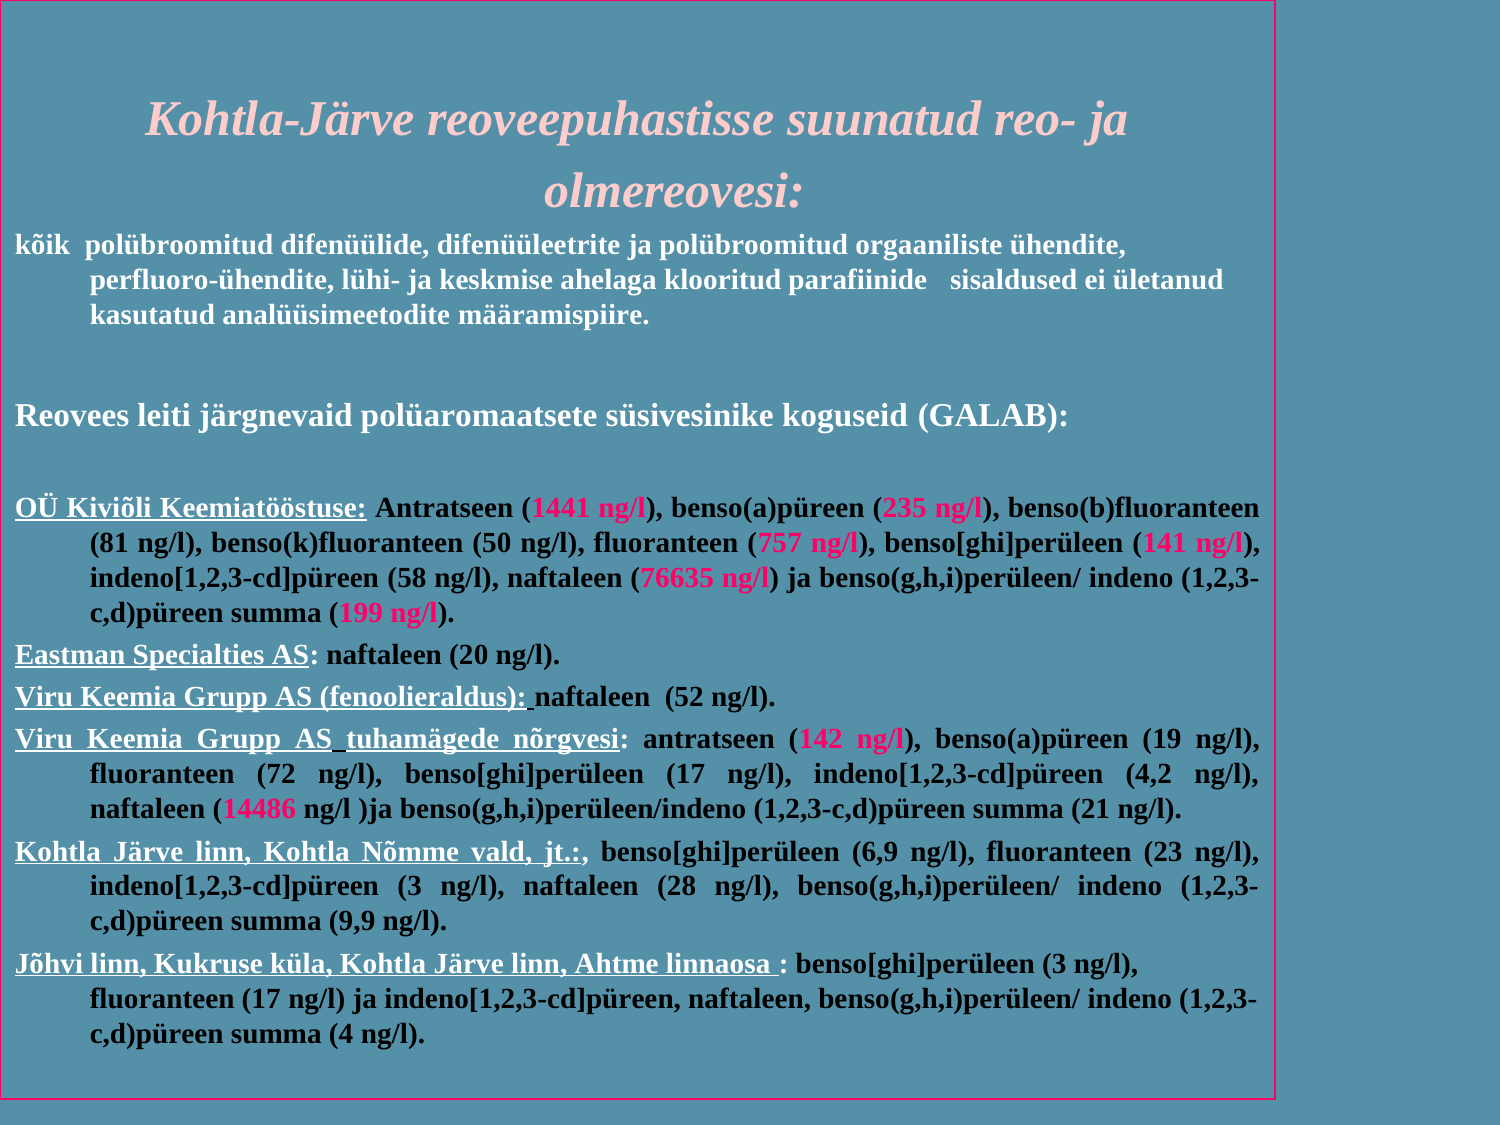

Kohtla-Järve reoveepuhastisse suunatud reo- ja olmereovesi:
kõik polübroomitud difenüülide, difenüüleetrite ja polübroomitud orgaaniliste ühendite, perfluoro-ühendite, lühi- ja keskmise ahelaga klooritud parafiinide sisaldused ei ületanud kasutatud analüüsimeetodite määramispiire.
Reovees leiti järgnevaid polüaromaatsete süsivesinike koguseid (GALAB):
OÜ Kiviõli Keemiatööstuse: Antratseen (1441 ng/l), benso(a)püreen (235 ng/l), benso(b)fluoranteen (81 ng/l), benso(k)fluoranteen (50 ng/l), fluoranteen (757 ng/l), benso[ghi]perüleen (141 ng/l), indeno[1,2,3-cd]püreen (58 ng/l), naftaleen (76635 ng/l) ja benso(g,h,i)perüleen/ indeno (1,2,3-c,d)püreen summa (199 ng/l).
Eastman Specialties AS: naftaleen (20 ng/l).
Viru Keemia Grupp AS (fenoolieraldus): naftaleen (52 ng/l).
Viru Keemia Grupp AS tuhamägede nõrgvesi: antratseen (142 ng/l), benso(a)püreen (19 ng/l), fluoranteen (72 ng/l), benso[ghi]perüleen (17 ng/l), indeno[1,2,3-cd]püreen (4,2 ng/l), naftaleen (14486 ng/l )ja benso(g,h,i)perüleen/indeno (1,2,3-c,d)püreen summa (21 ng/l).
Kohtla Järve linn, Kohtla Nõmme vald, jt.:, benso[ghi]perüleen (6,9 ng/l), fluoranteen (23 ng/l), indeno[1,2,3-cd]püreen (3 ng/l), naftaleen (28 ng/l), benso(g,h,i)perüleen/ indeno (1,2,3-c,d)püreen summa (9,9 ng/l).
Jõhvi linn, Kukruse küla, Kohtla Järve linn, Ahtme linnaosa : benso[ghi]perüleen (3 ng/l), fluoranteen (17 ng/l) ja indeno[1,2,3-cd]püreen, naftaleen, benso(g,h,i)perüleen/ indeno (1,2,3-c,d)püreen summa (4 ng/l).